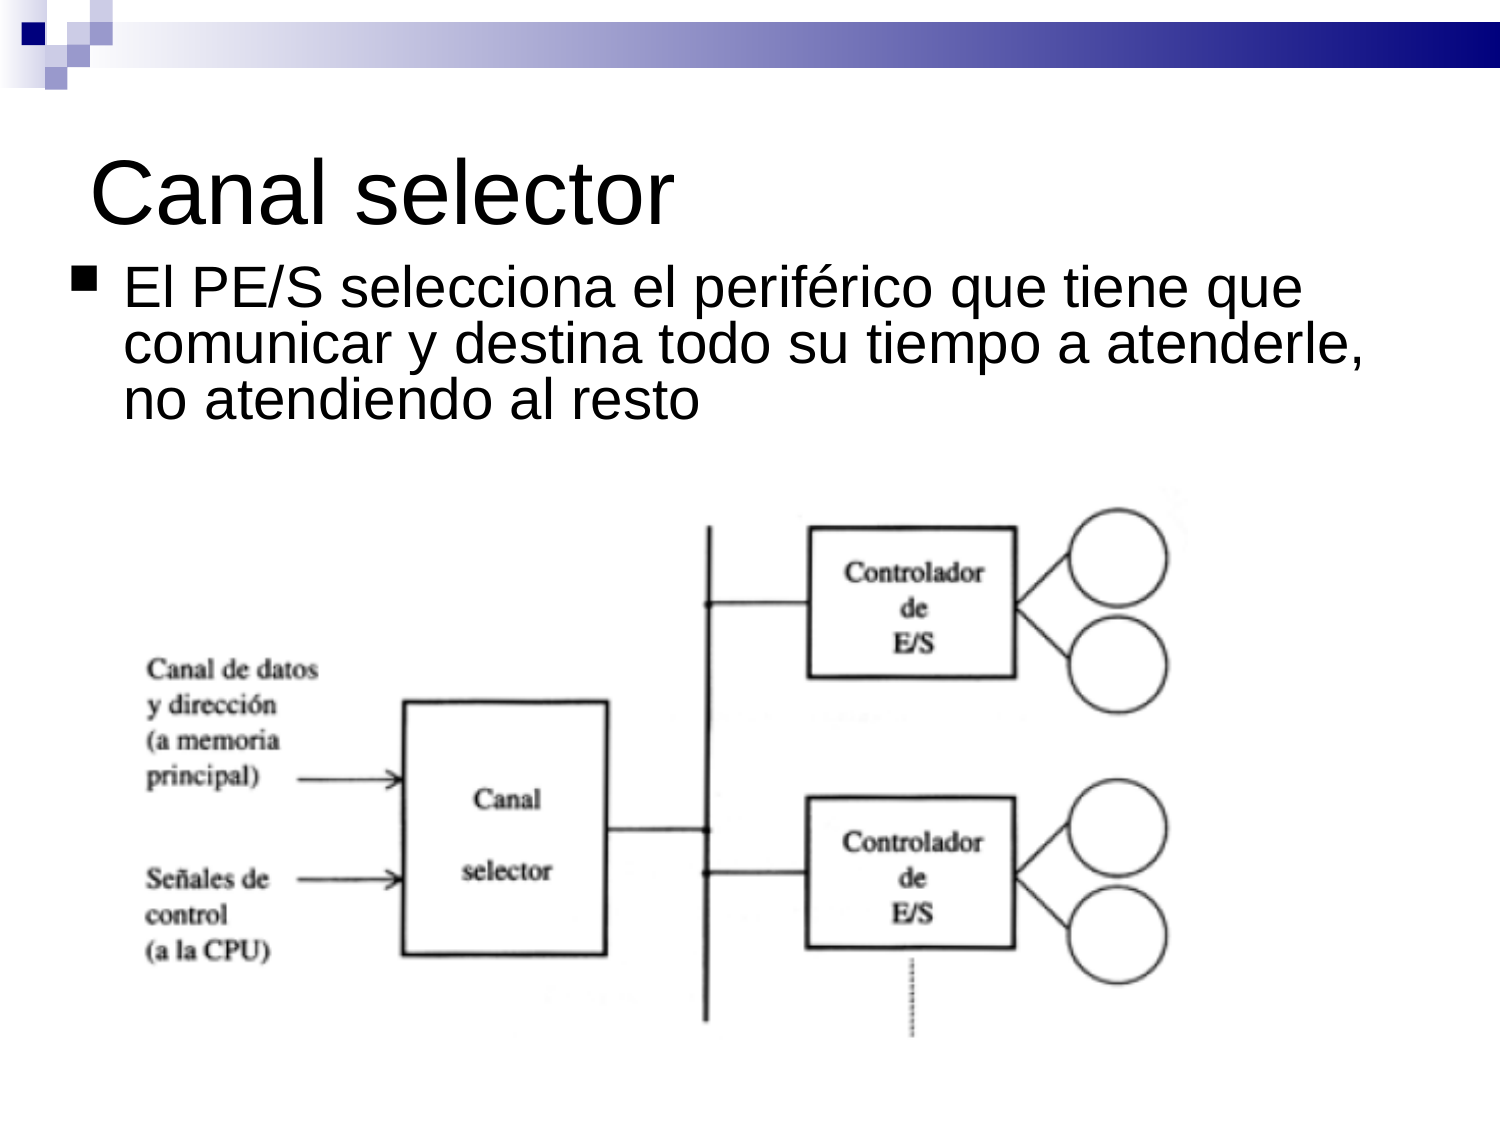

# Canal selector
El PE/S selecciona el periférico que tiene que comunicar y destina todo su tiempo a atenderle, no atendiendo al resto